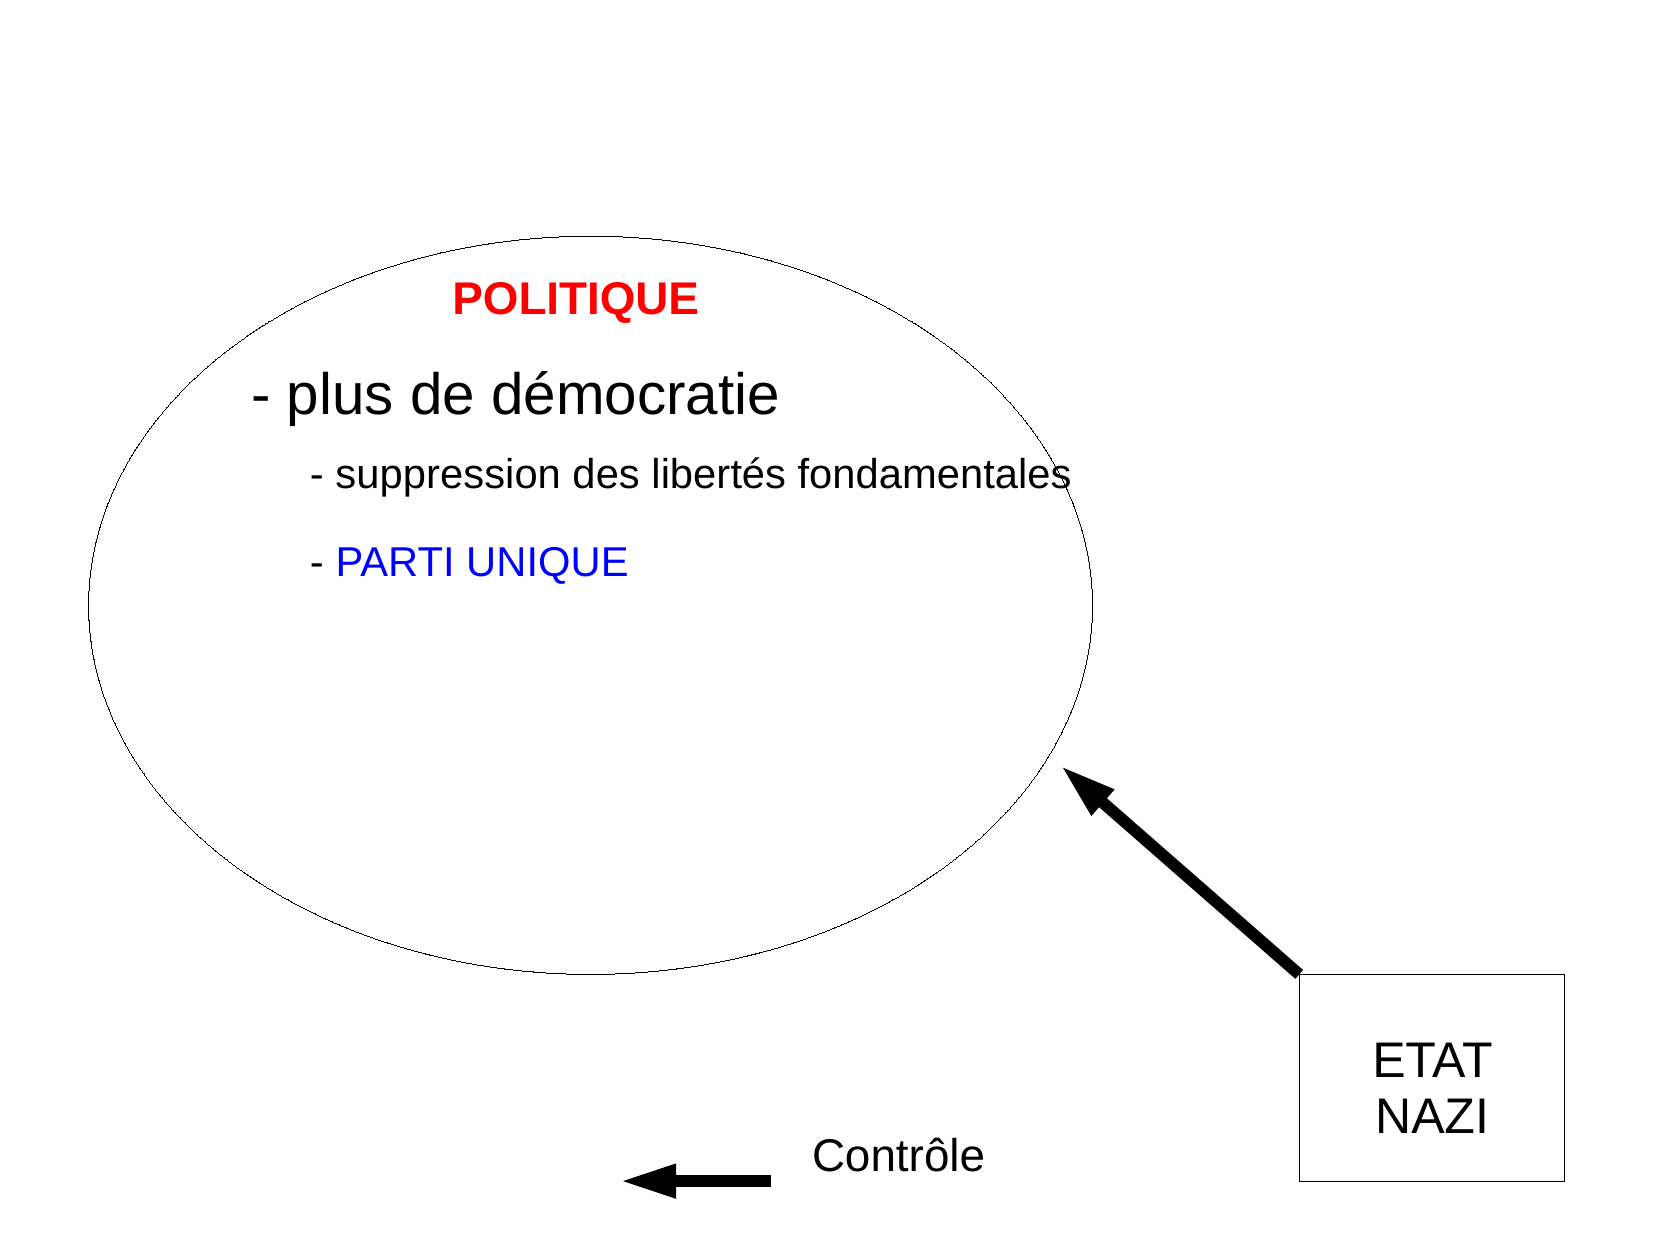

POLITIQUE
- plus de démocratie
- suppression des libertés fondamentales
- PARTI UNIQUE
ETAT NAZI
Contrôle